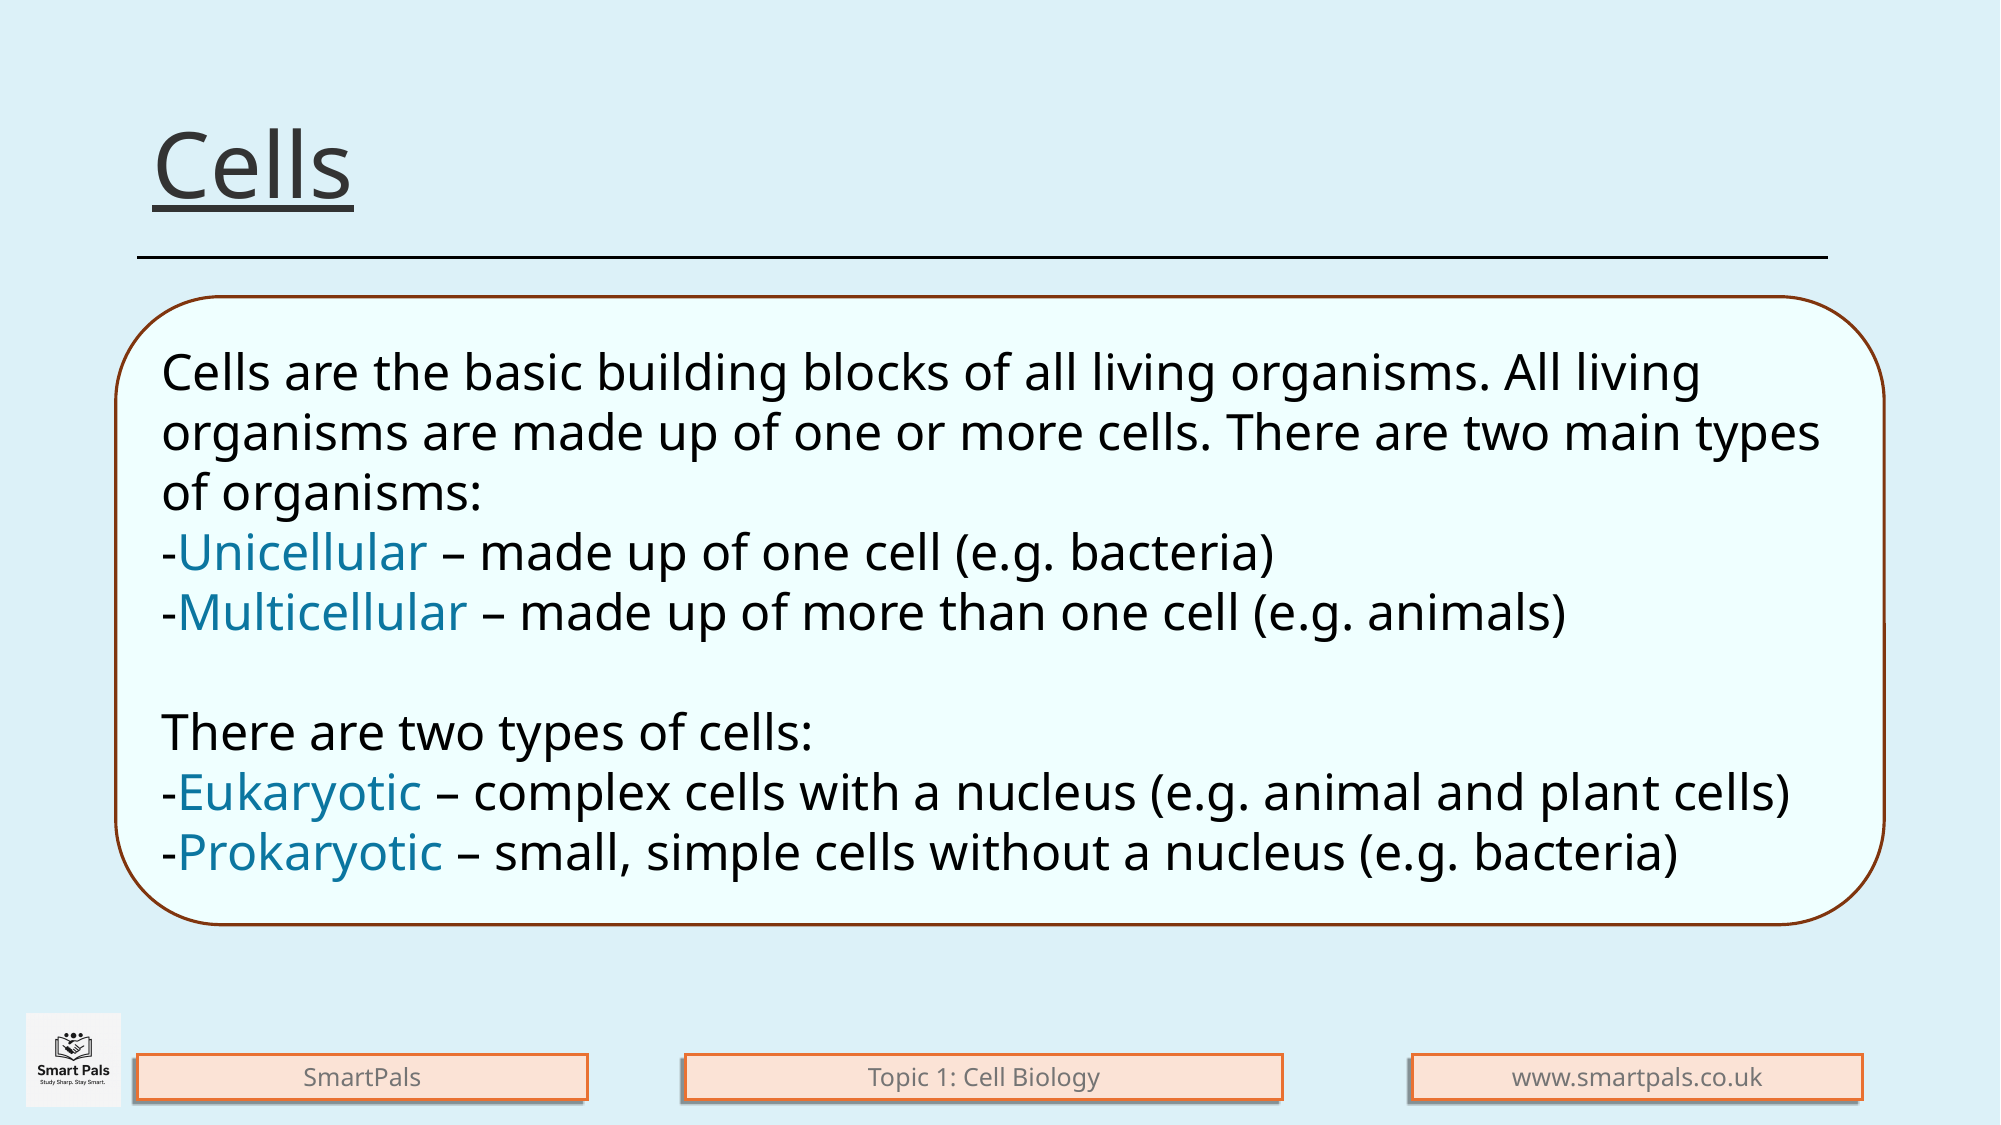

# Cells
Cells are the basic building blocks of all living organisms. All living organisms are made up of one or more cells. There are two main types of organisms:
Unicellular – made up of one cell (e.g. bacteria)
Multicellular – made up of more than one cell (e.g. animals)
There are two types of cells:
Eukaryotic – complex cells with a nucleus (e.g. animal and plant cells)
Prokaryotic – small, simple cells without a nucleus (e.g. bacteria)